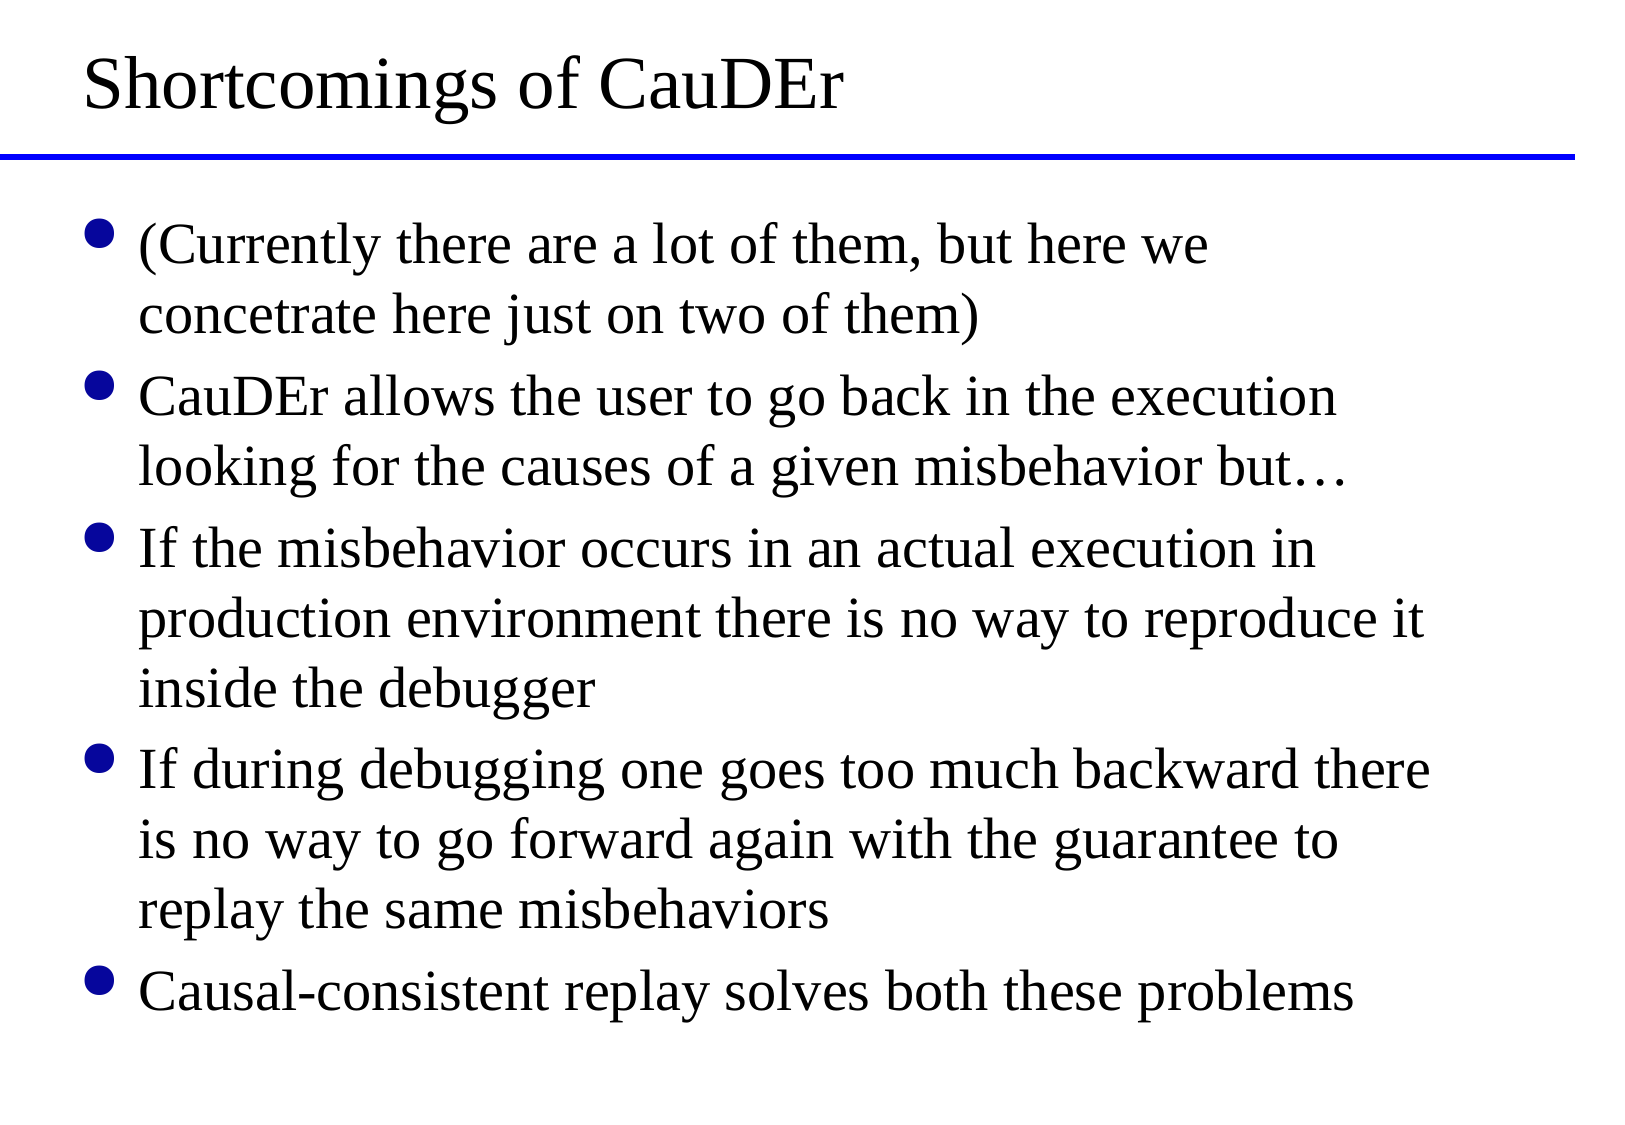

# Shortcomings of CauDEr
(Currently there are a lot of them, but here we concetrate here just on two of them)
CauDEr allows the user to go back in the execution looking for the causes of a given misbehavior but…
If the misbehavior occurs in an actual execution in production environment there is no way to reproduce it inside the debugger
If during debugging one goes too much backward there is no way to go forward again with the guarantee to replay the same misbehaviors
Causal-consistent replay solves both these problems